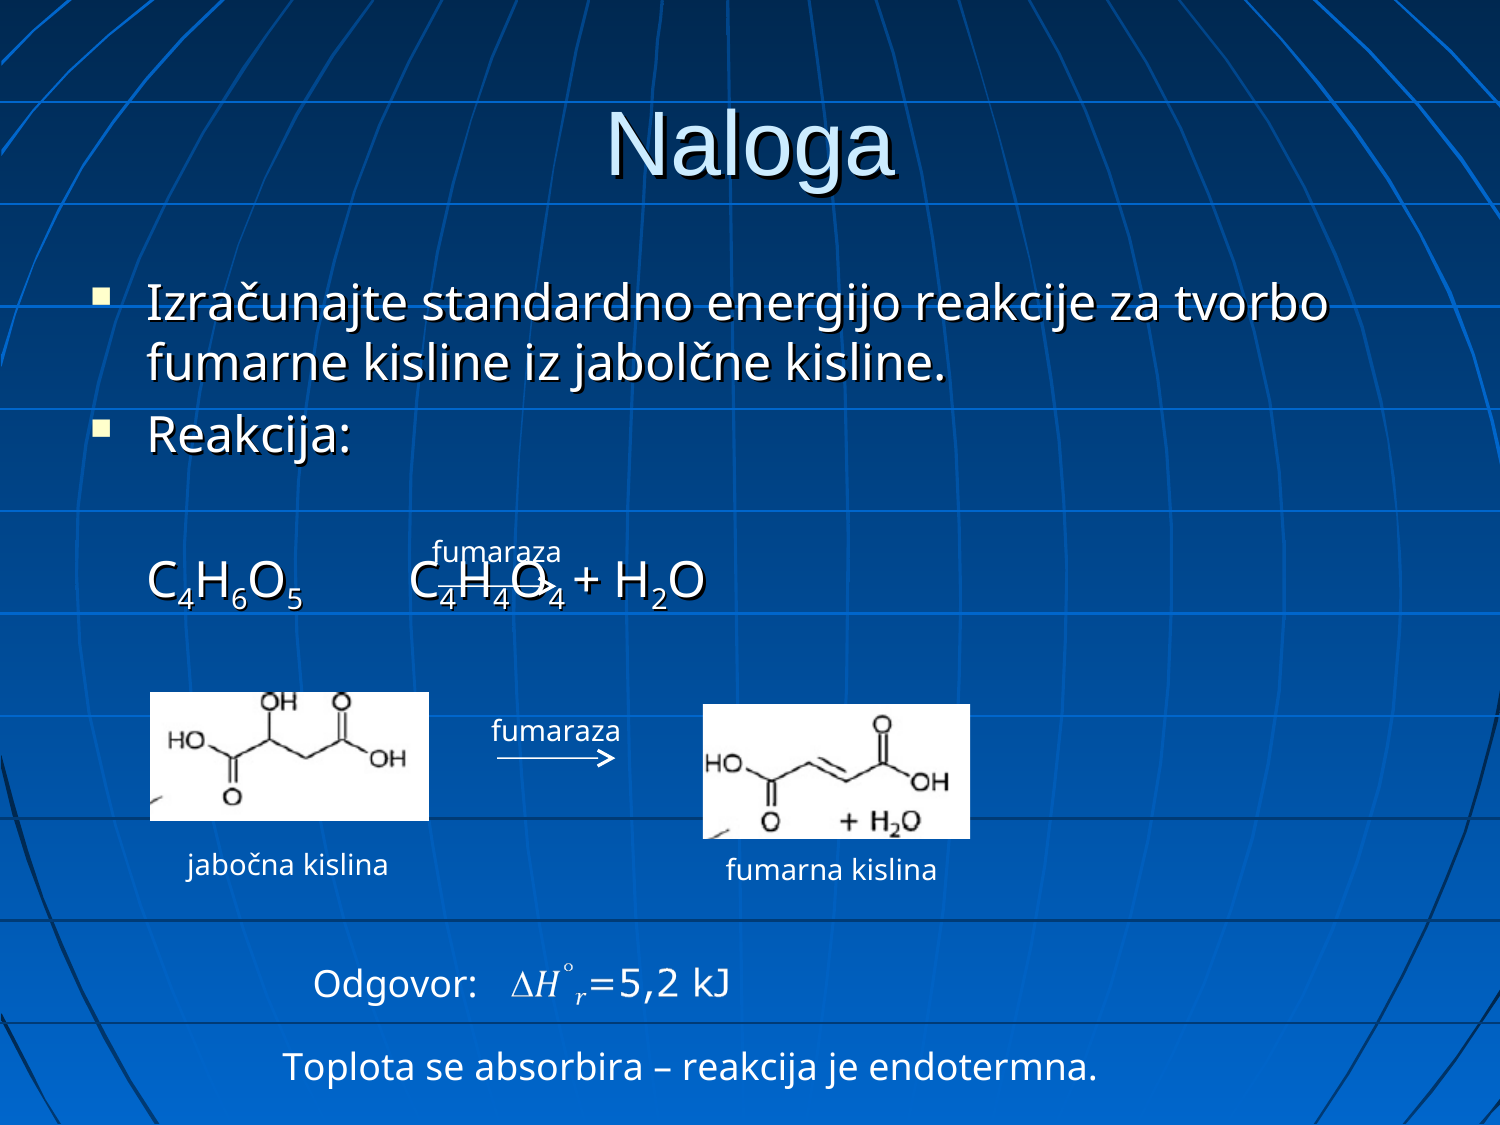

# Naloga
Izračunajte standardno energijo reakcije za tvorbo fumarne kisline iz jabolčne kisline.
Reakcija:
	C4H6O5 C4H4O4 + H2O
fumaraza
fumaraza
jabočna kislina
fumarna kislina
Odgovor:
Toplota se absorbira – reakcija je endotermna.